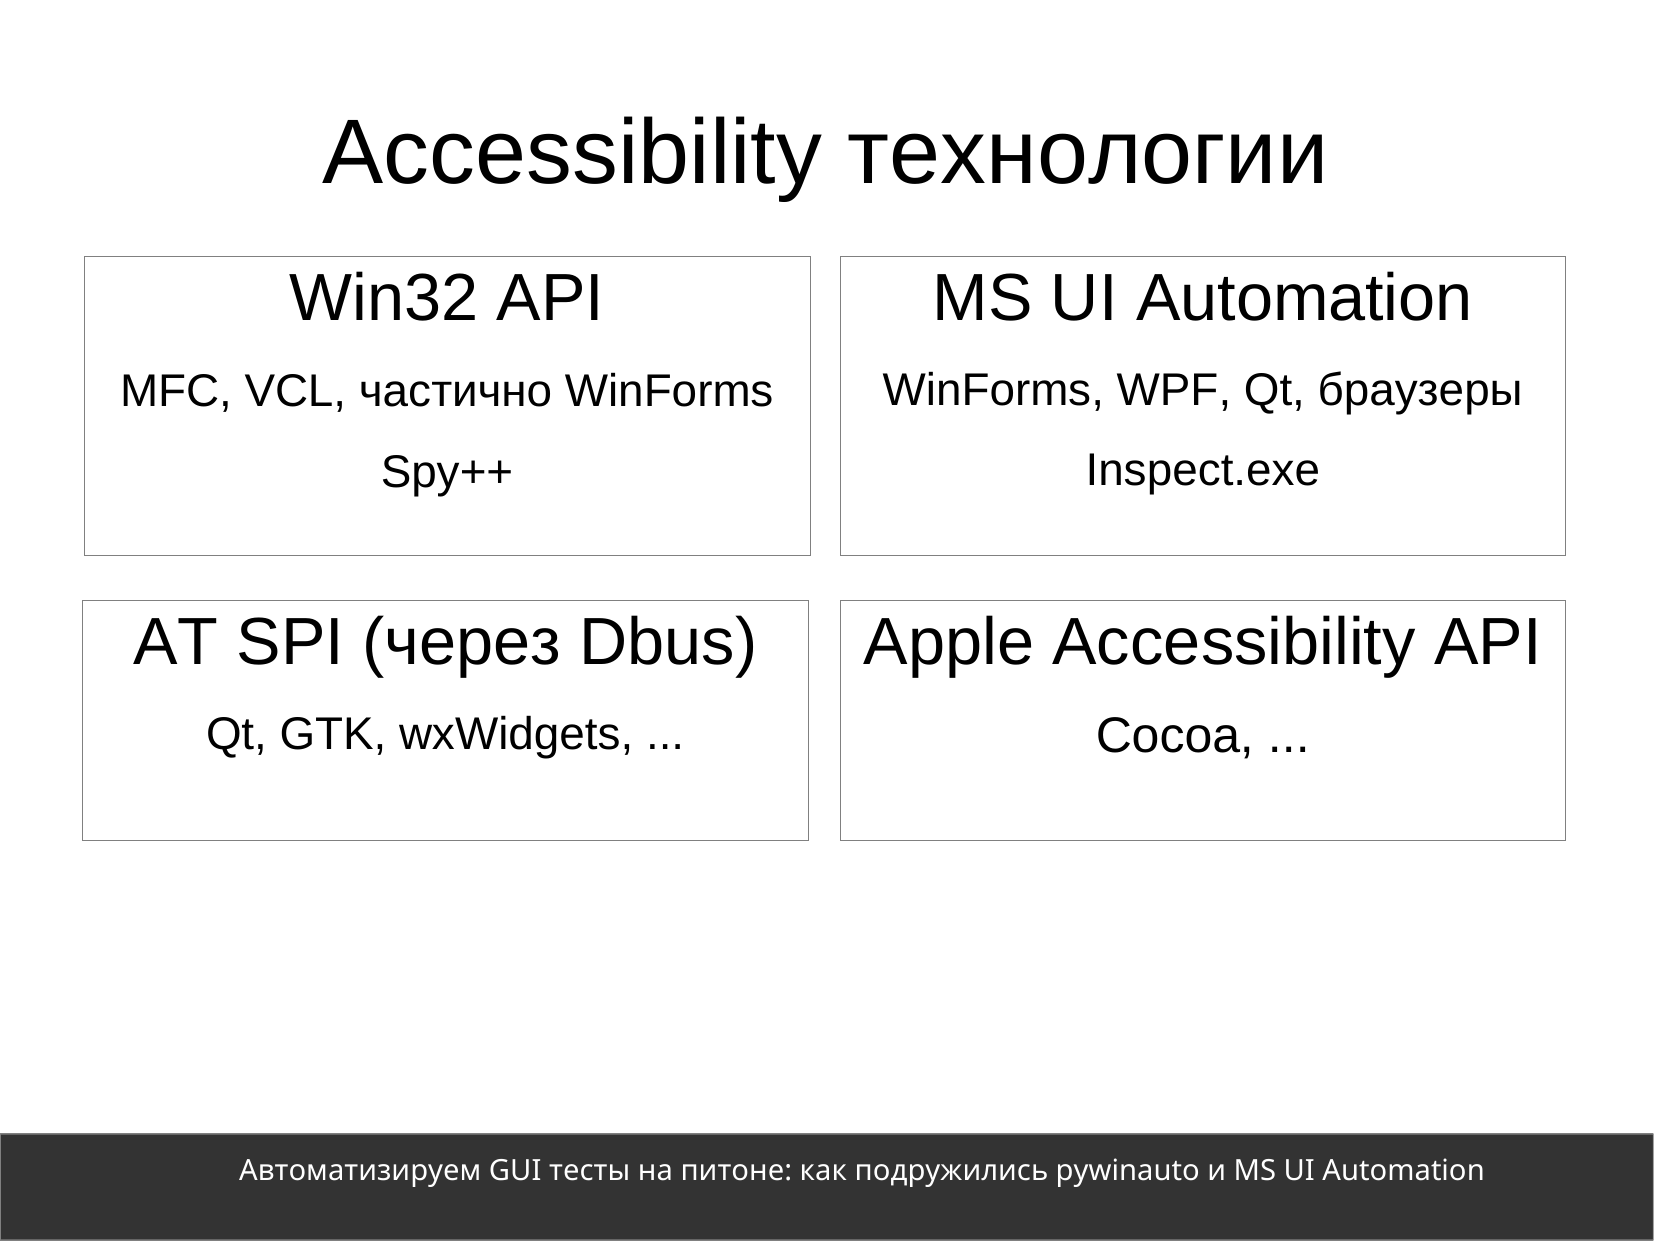

# Accessibility технологии
Win32 API
MFC, VCL, частично WinForms
Spy++
MS UI Automation
WinForms, WPF, Qt, браузеры
Inspect.exe
AT SPI (через Dbus)
Qt, GTK, wxWidgets, ...
Apple Accessibility API
Cocoa, ...
Автоматизируем GUI тесты на питоне: как подружились pywinauto и MS UI Automation